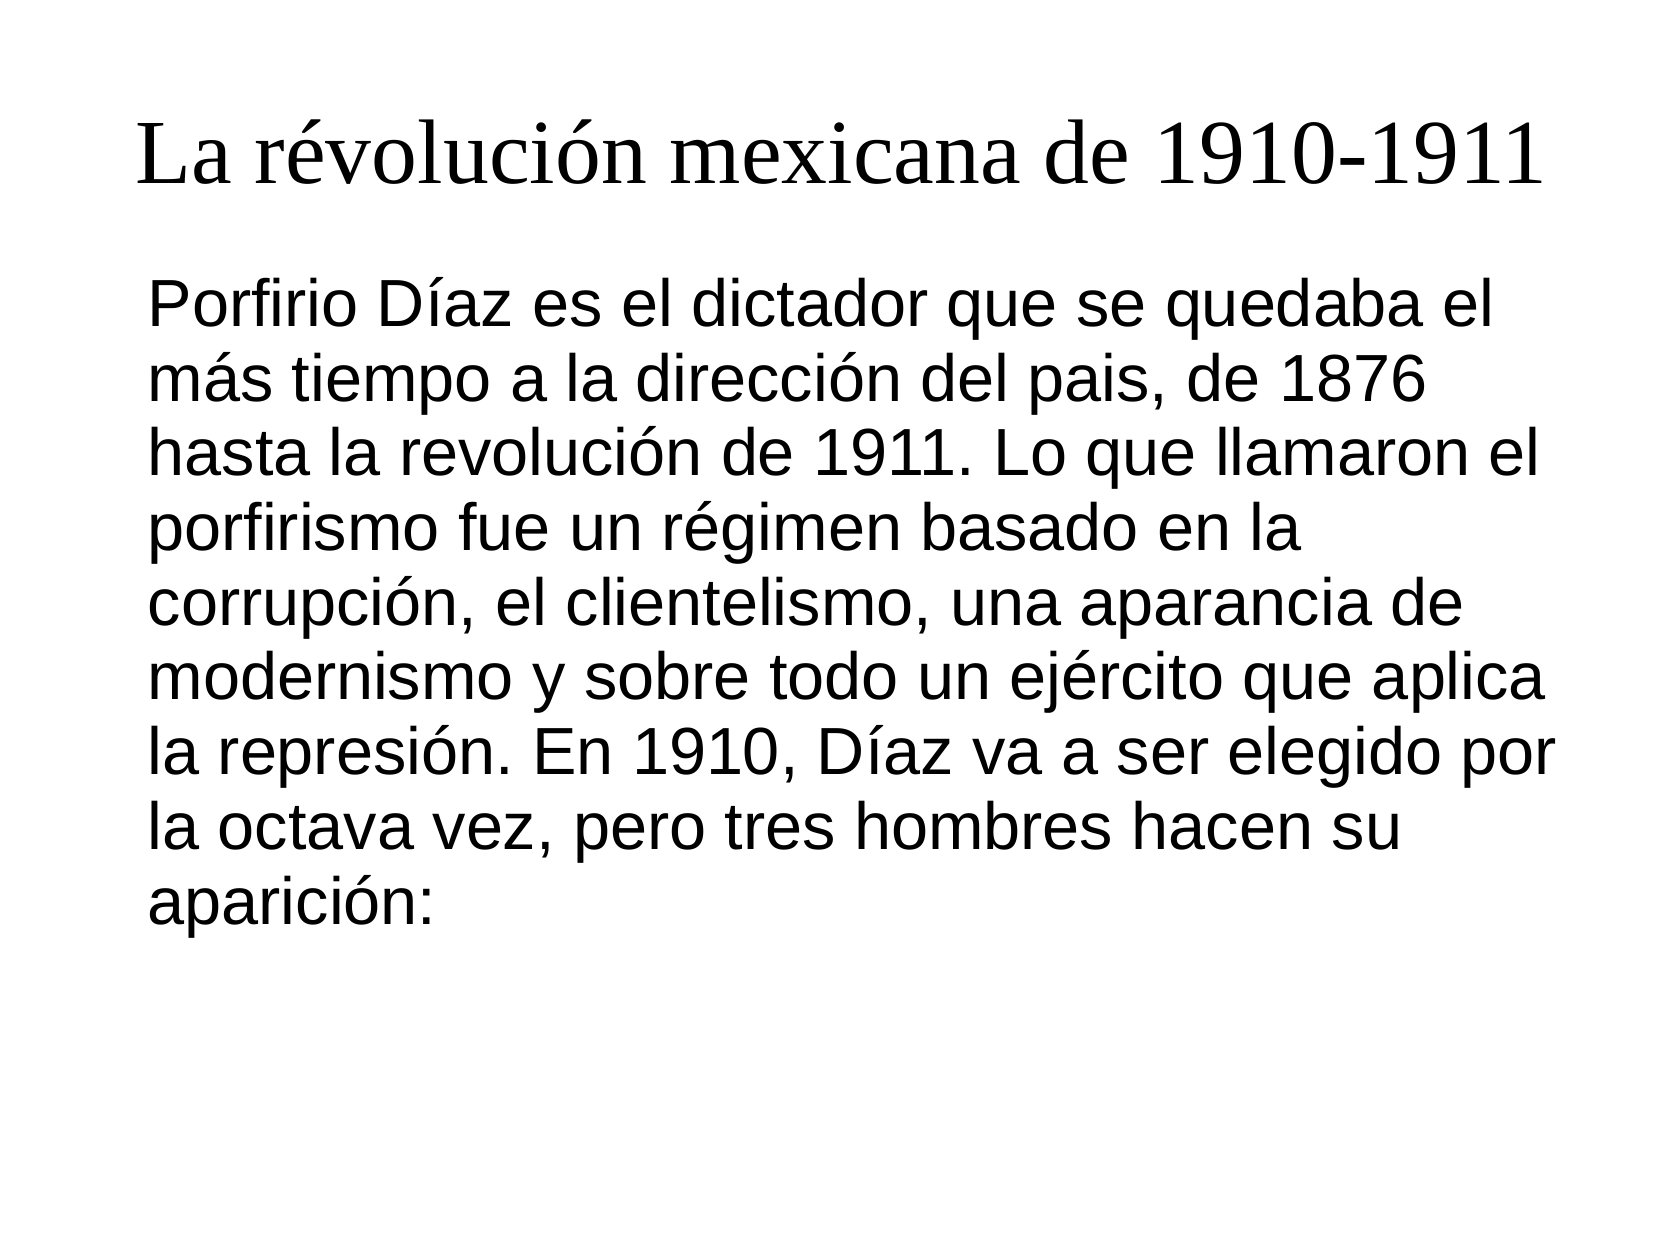

# La révolución mexicana de 1910-1911
Porfirio Díaz es el dictador que se quedaba el más tiempo a la dirección del pais, de 1876 hasta la revolución de 1911. Lo que llamaron el porfirismo fue un régimen basado en la corrupción, el clientelismo, una aparancia de modernismo y sobre todo un ejército que aplica la represión. En 1910, Díaz va a ser elegido por la octava vez, pero tres hombres hacen su aparición: